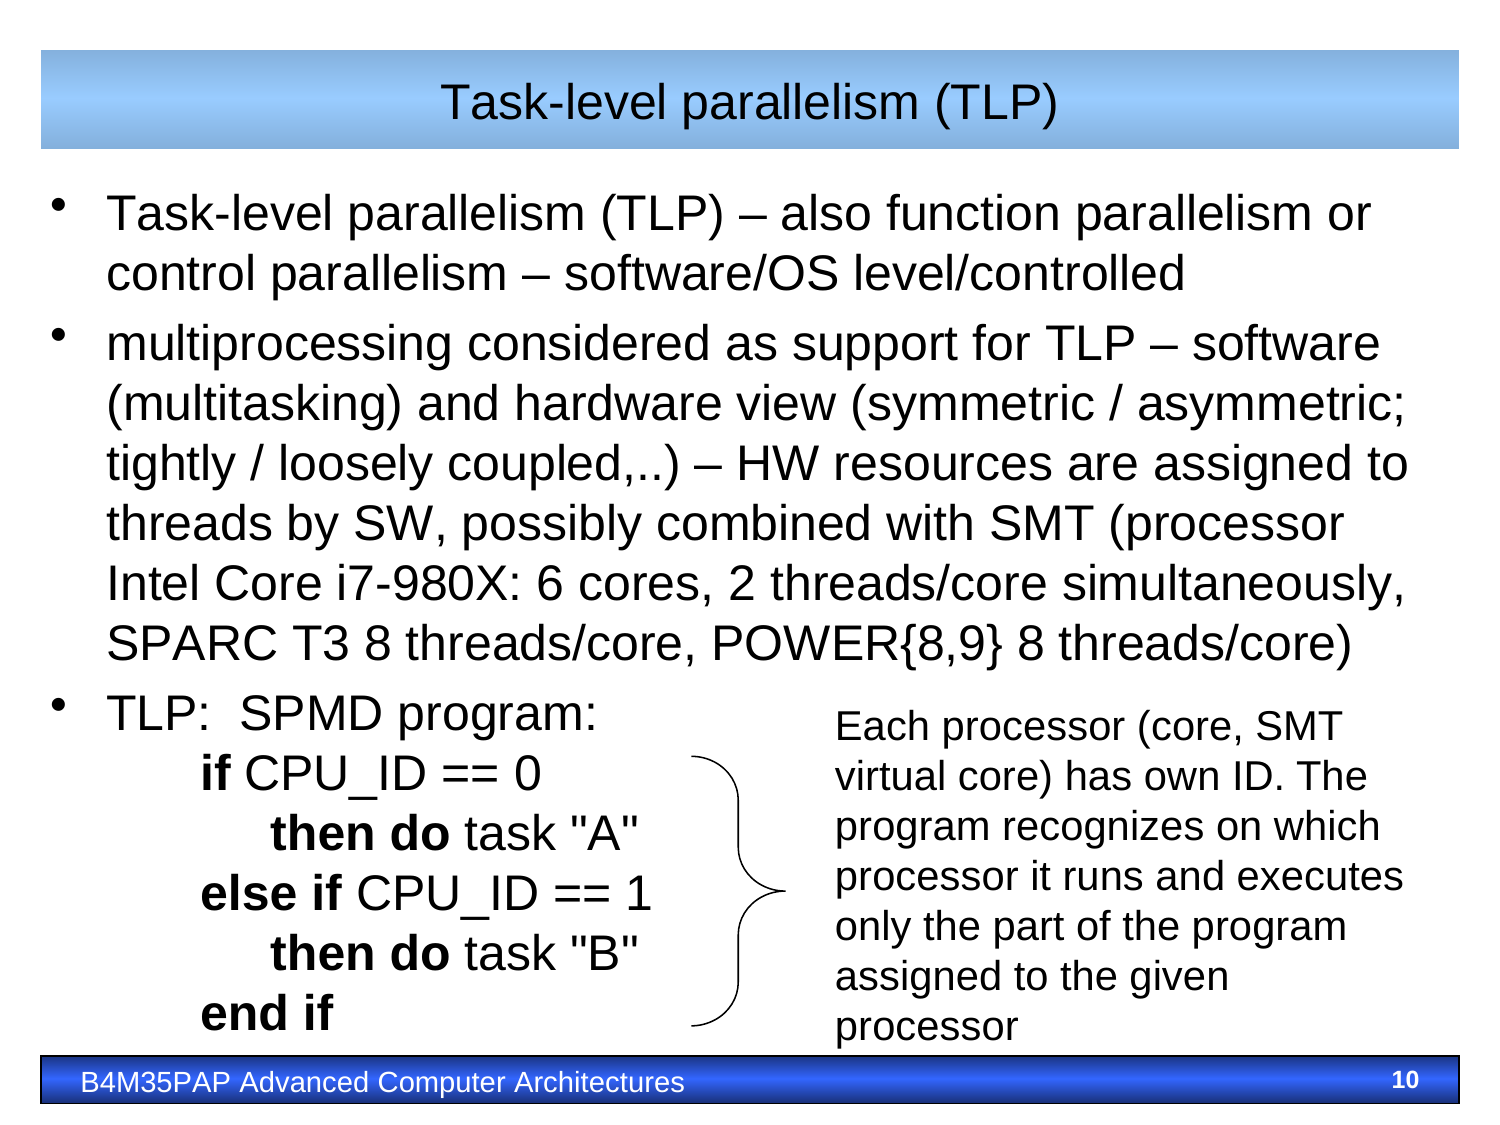

# Task-level parallelism (TLP)
Task-level parallelism (TLP) – also function parallelism or control parallelism – software/OS level/controlled
multiprocessing considered as support for TLP – software (multitasking) and hardware view (symmetric / asymmetric; tightly / loosely coupled,..) – HW resources are assigned to threads by SW, possibly combined with SMT (processor Intel Core i7-980X: 6 cores, 2 threads/core simultaneously, SPARC T3 8 threads/core, POWER{8,9} 8 threads/core)
TLP: SPMD program:
	if CPU_ID == 0
 	 then do task "A"
	else if CPU_ID == 1
	 then do task "B"
	end if
Each processor (core, SMT virtual core) has own ID. The program recognizes on which processor it runs and executes only the part of the program assigned to the given processor